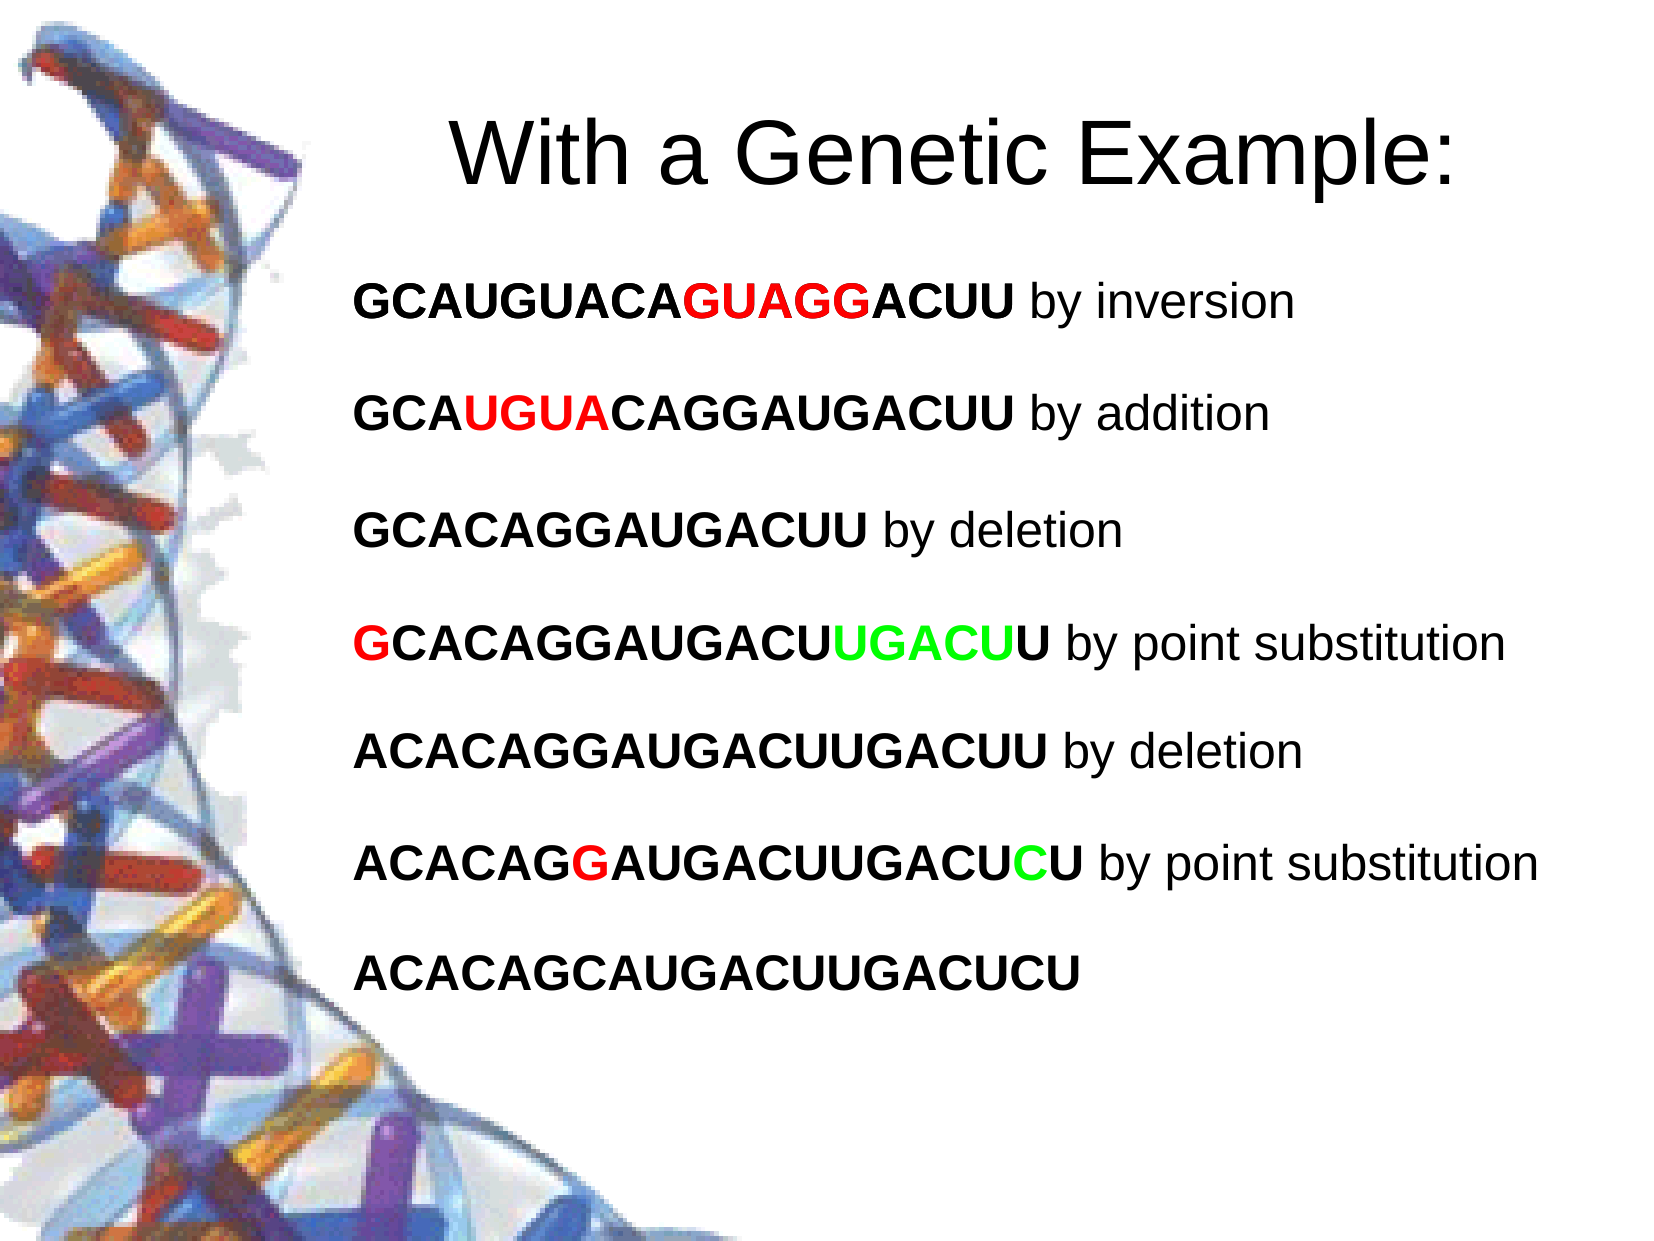

# With a Genetic Example:
GCAUGUACAGUAGGACUU
GCAUGUACAGUAGGACUU by inversion
GCAUGUACAGGAUGACUU by addition
GCACAGGAUGACUU by deletion
GCACAGGAUGACUUGACUU by point substitution
ACACAGGAUGACUUGACUU by deletion
ACACAGGAUGACUUGACUCU by point substitution
ACACAGCAUGACUUGACUCU